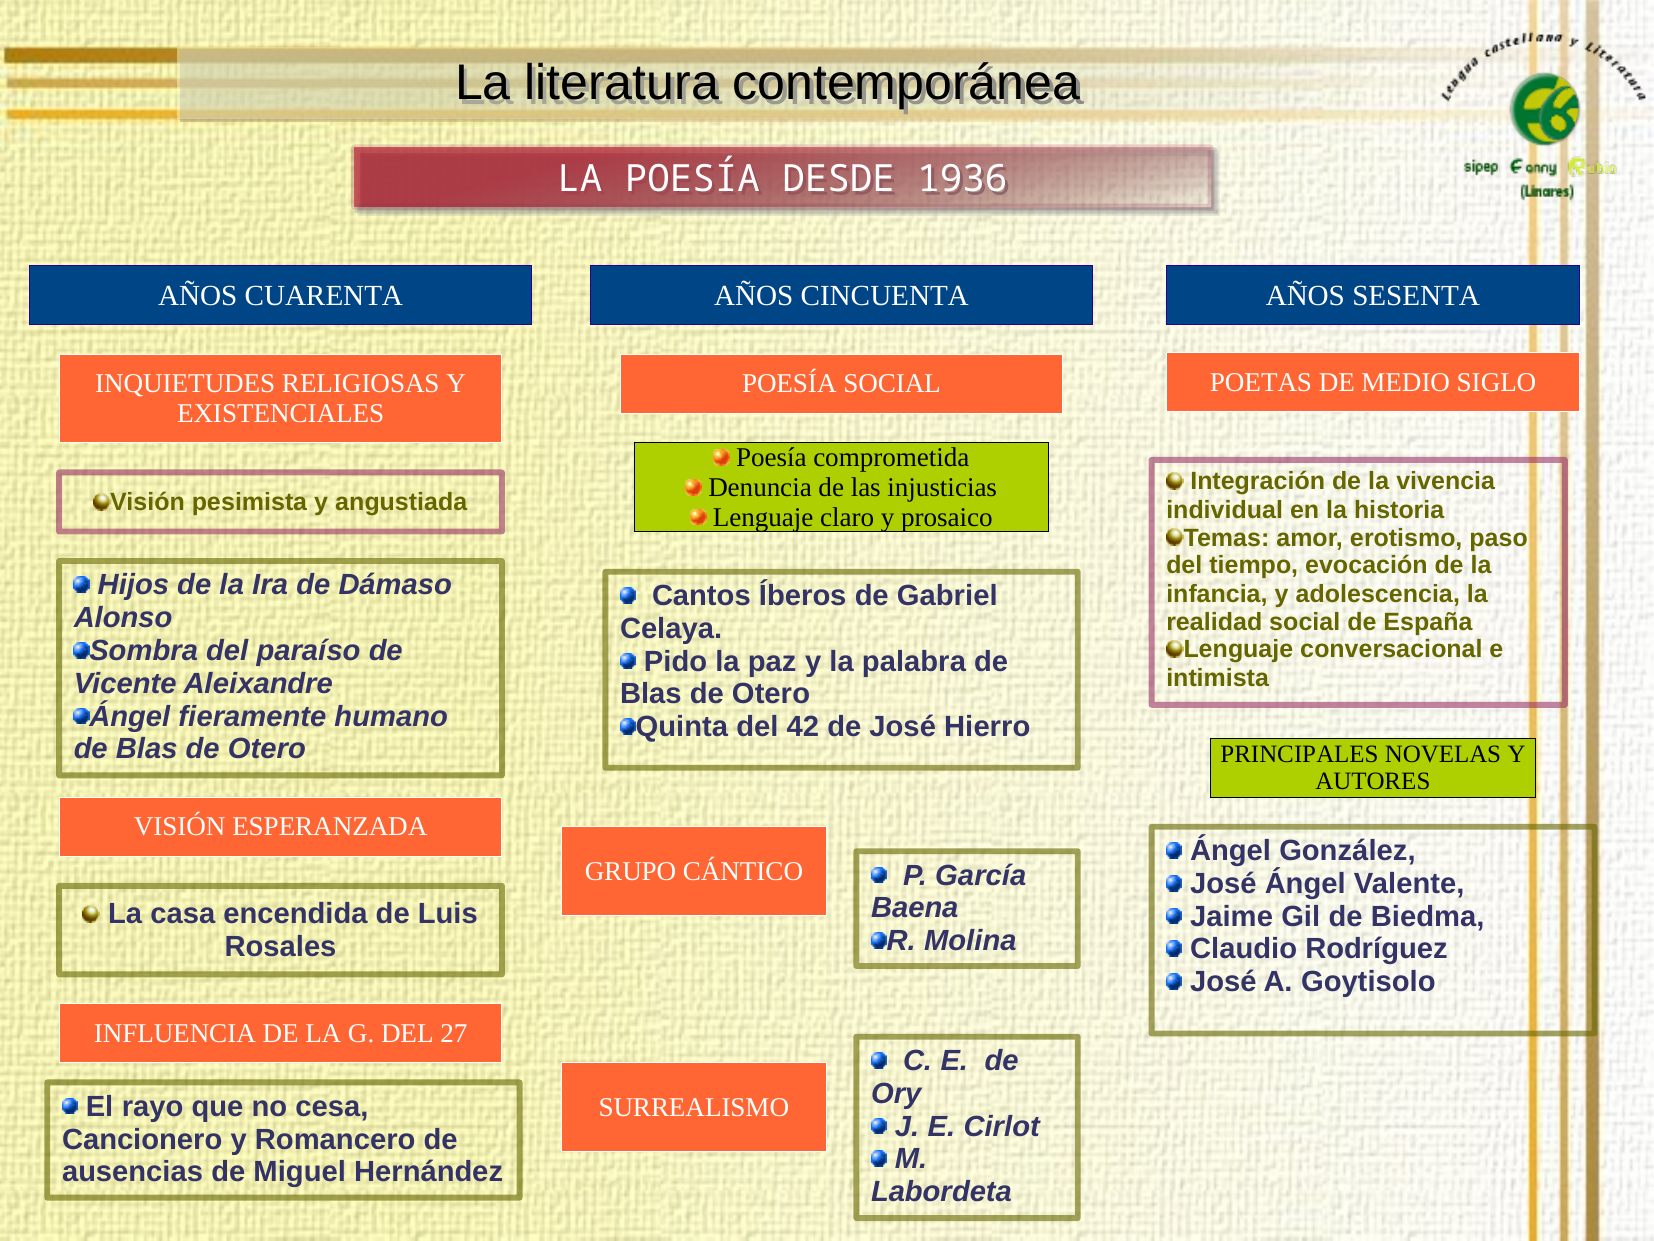

La literatura contemporánea
LA POESÍA DESDE 1936
AÑOS CUARENTA
AÑOS CINCUENTA
AÑOS SESENTA
POETAS DE MEDIO SIGLO
INQUIETUDES RELIGIOSAS Y EXISTENCIALES
POESÍA SOCIAL
 Poesía comprometida
 Denuncia de las injusticias
 Lenguaje claro y prosaico
 Integración de la vivencia individual en la historia
Temas: amor, erotismo, paso del tiempo, evocación de la infancia, y adolescencia, la realidad social de España
Lenguaje conversacional e intimista
Visión pesimista y angustiada
 Hijos de la Ira de Dámaso Alonso
Sombra del paraíso de Vicente Aleixandre
Ángel fieramente humano de Blas de Otero
 Cantos Íberos de Gabriel Celaya.
 Pido la paz y la palabra de Blas de Otero
Quinta del 42 de José Hierro
PRINCIPALES NOVELAS Y AUTORES
VISIÓN ESPERANZADA
GRUPO CÁNTICO
 Ángel González,
 José Ángel Valente,
 Jaime Gil de Biedma,
 Claudio Rodríguez
 José A. Goytisolo
 P. García Baena
R. Molina
 La casa encendida de Luis Rosales
INFLUENCIA DE LA G. DEL 27
 C. E. de Ory
 J. E. Cirlot
 M. Labordeta
SURREALISMO
 El rayo que no cesa, Cancionero y Romancero de ausencias de Miguel Hernández